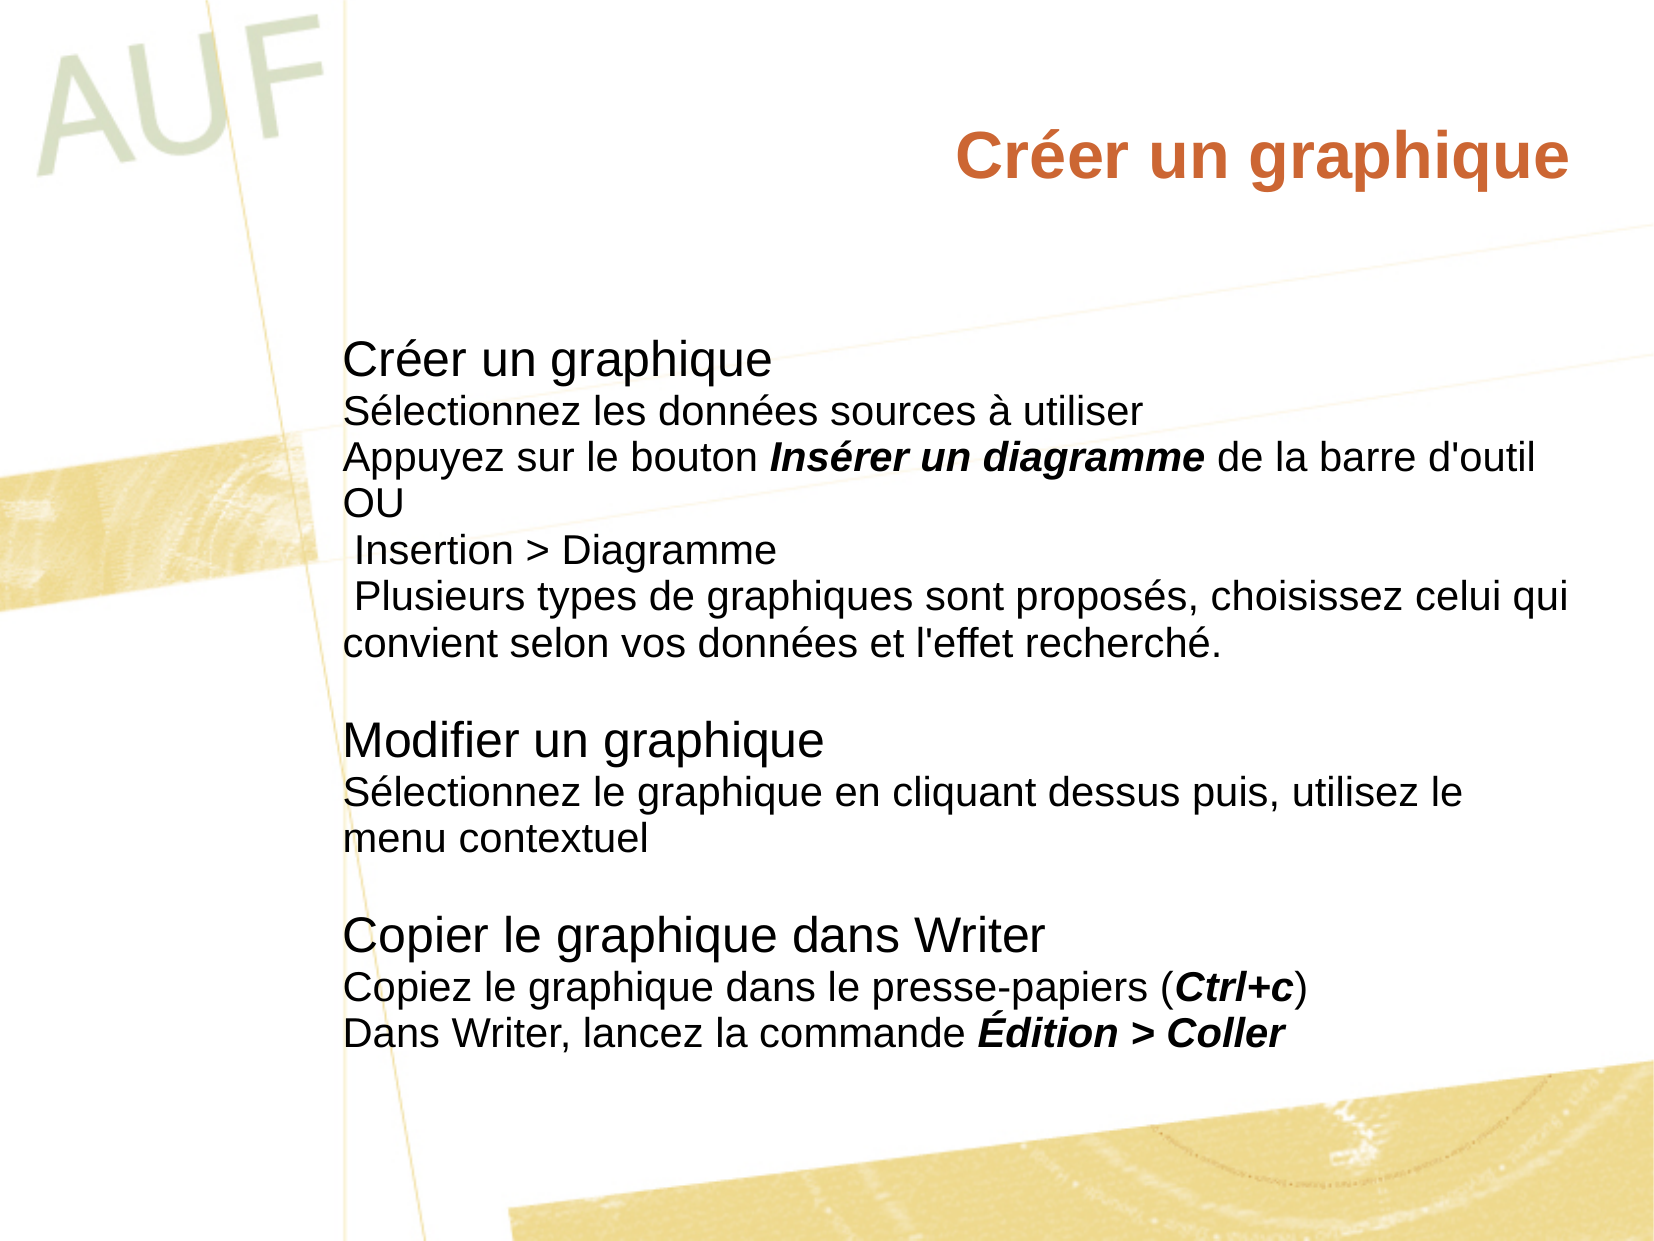

# Créer un graphique
Créer un graphique
Sélectionnez les données sources à utiliser
Appuyez sur le bouton Insérer un diagramme de la barre d'outil OU
 Insertion > Diagramme
 Plusieurs types de graphiques sont proposés, choisissez celui qui convient selon vos données et l'effet recherché.
Modifier un graphique
Sélectionnez le graphique en cliquant dessus puis, utilisez le menu contextuel
Copier le graphique dans Writer
Copiez le graphique dans le presse-papiers (Ctrl+c)
Dans Writer, lancez la commande Édition > Coller